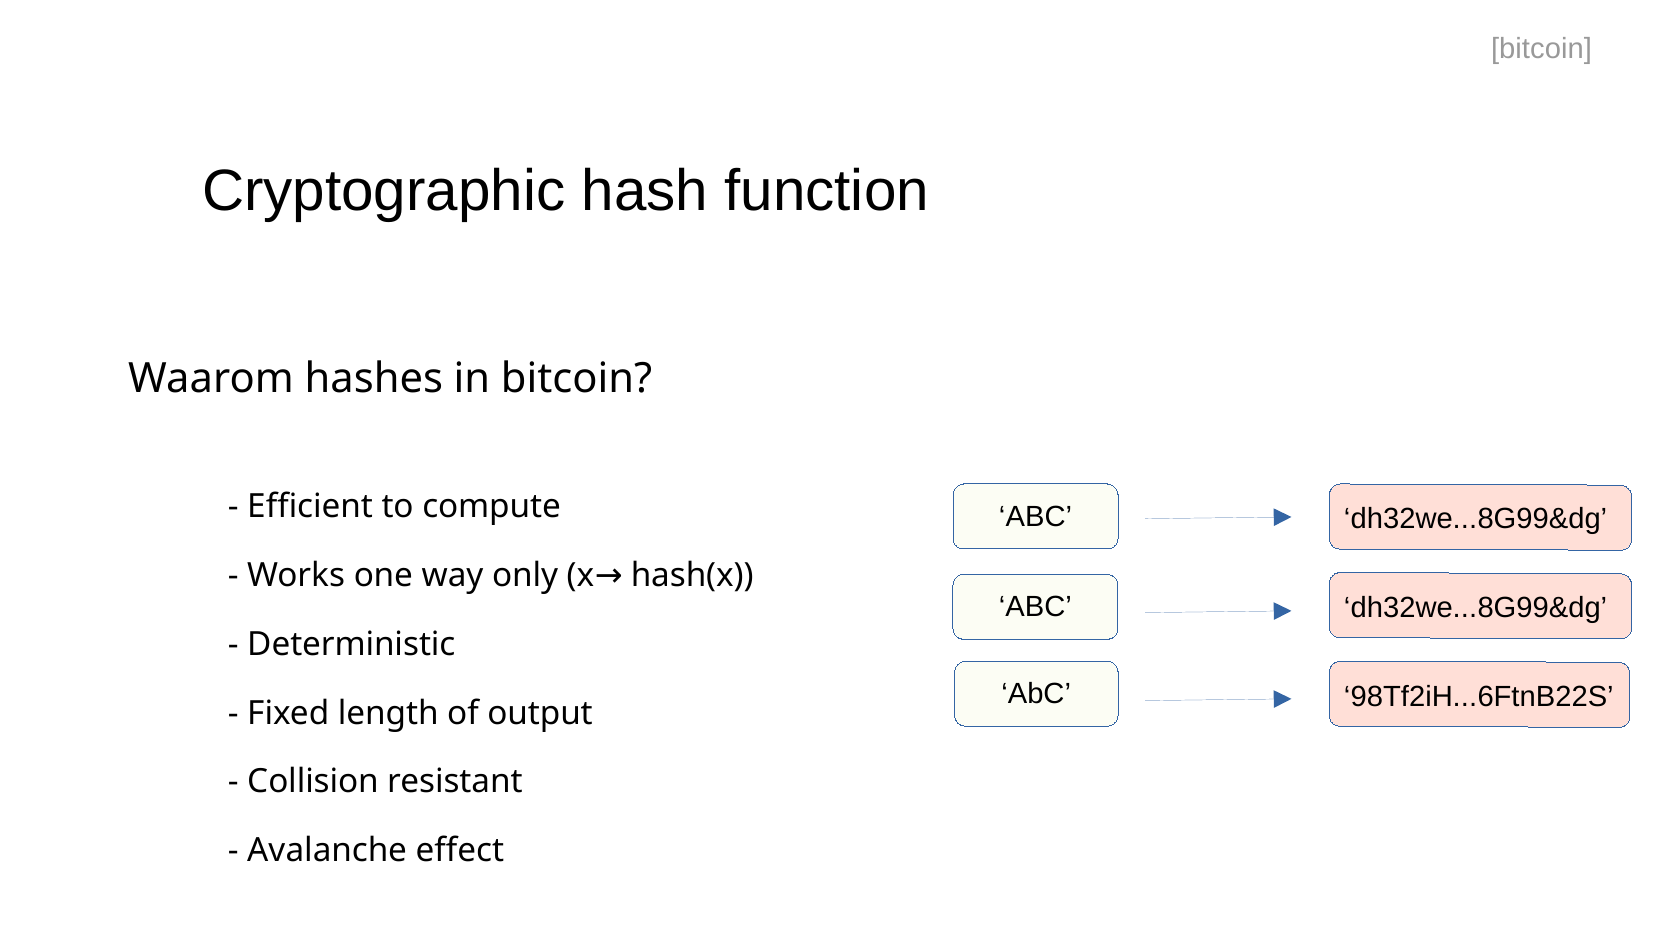

[bitcoin]
Cryptographic hash function
Waarom hashes in bitcoin?
- Efficient to compute
- Works one way only (x→ hash(x))
- Deterministic
- Fixed length of output
- Collision resistant
- Avalanche effect
‘ABC’
‘dh32we...8G99&dg’
‘ABC’
‘dh32we...8G99&dg’
‘AbC’
‘98Tf2iH...6FtnB22S’